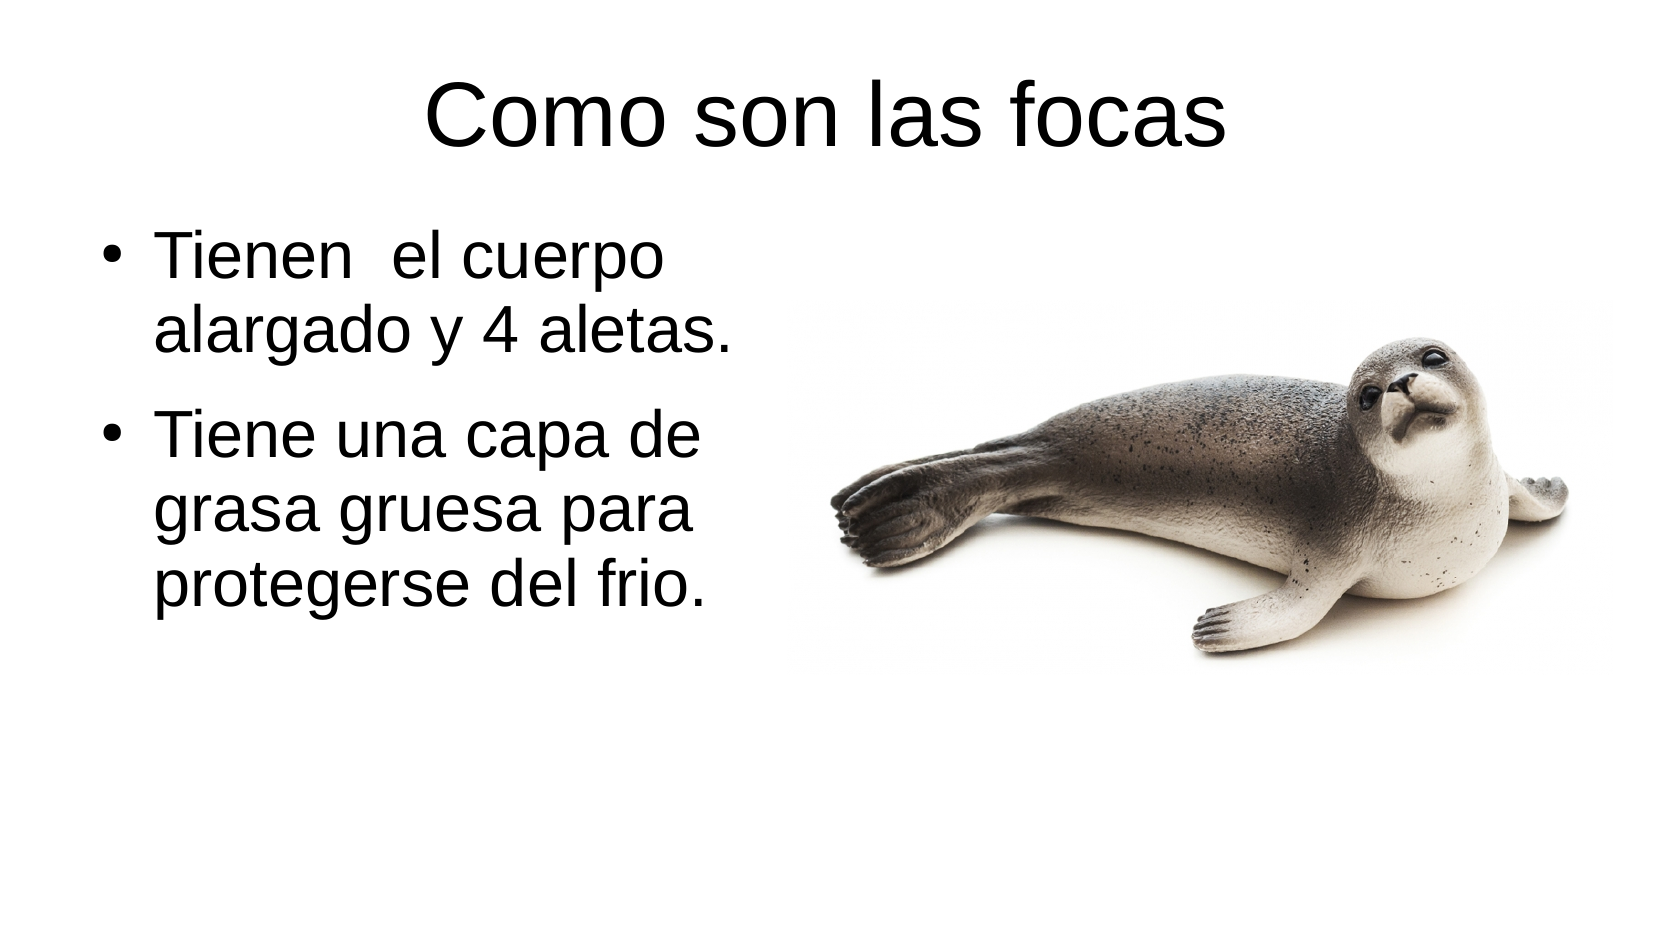

# Como son las focas
Tienen el cuerpo alargado y 4 aletas.
Tiene una capa de grasa gruesa para protegerse del frio.